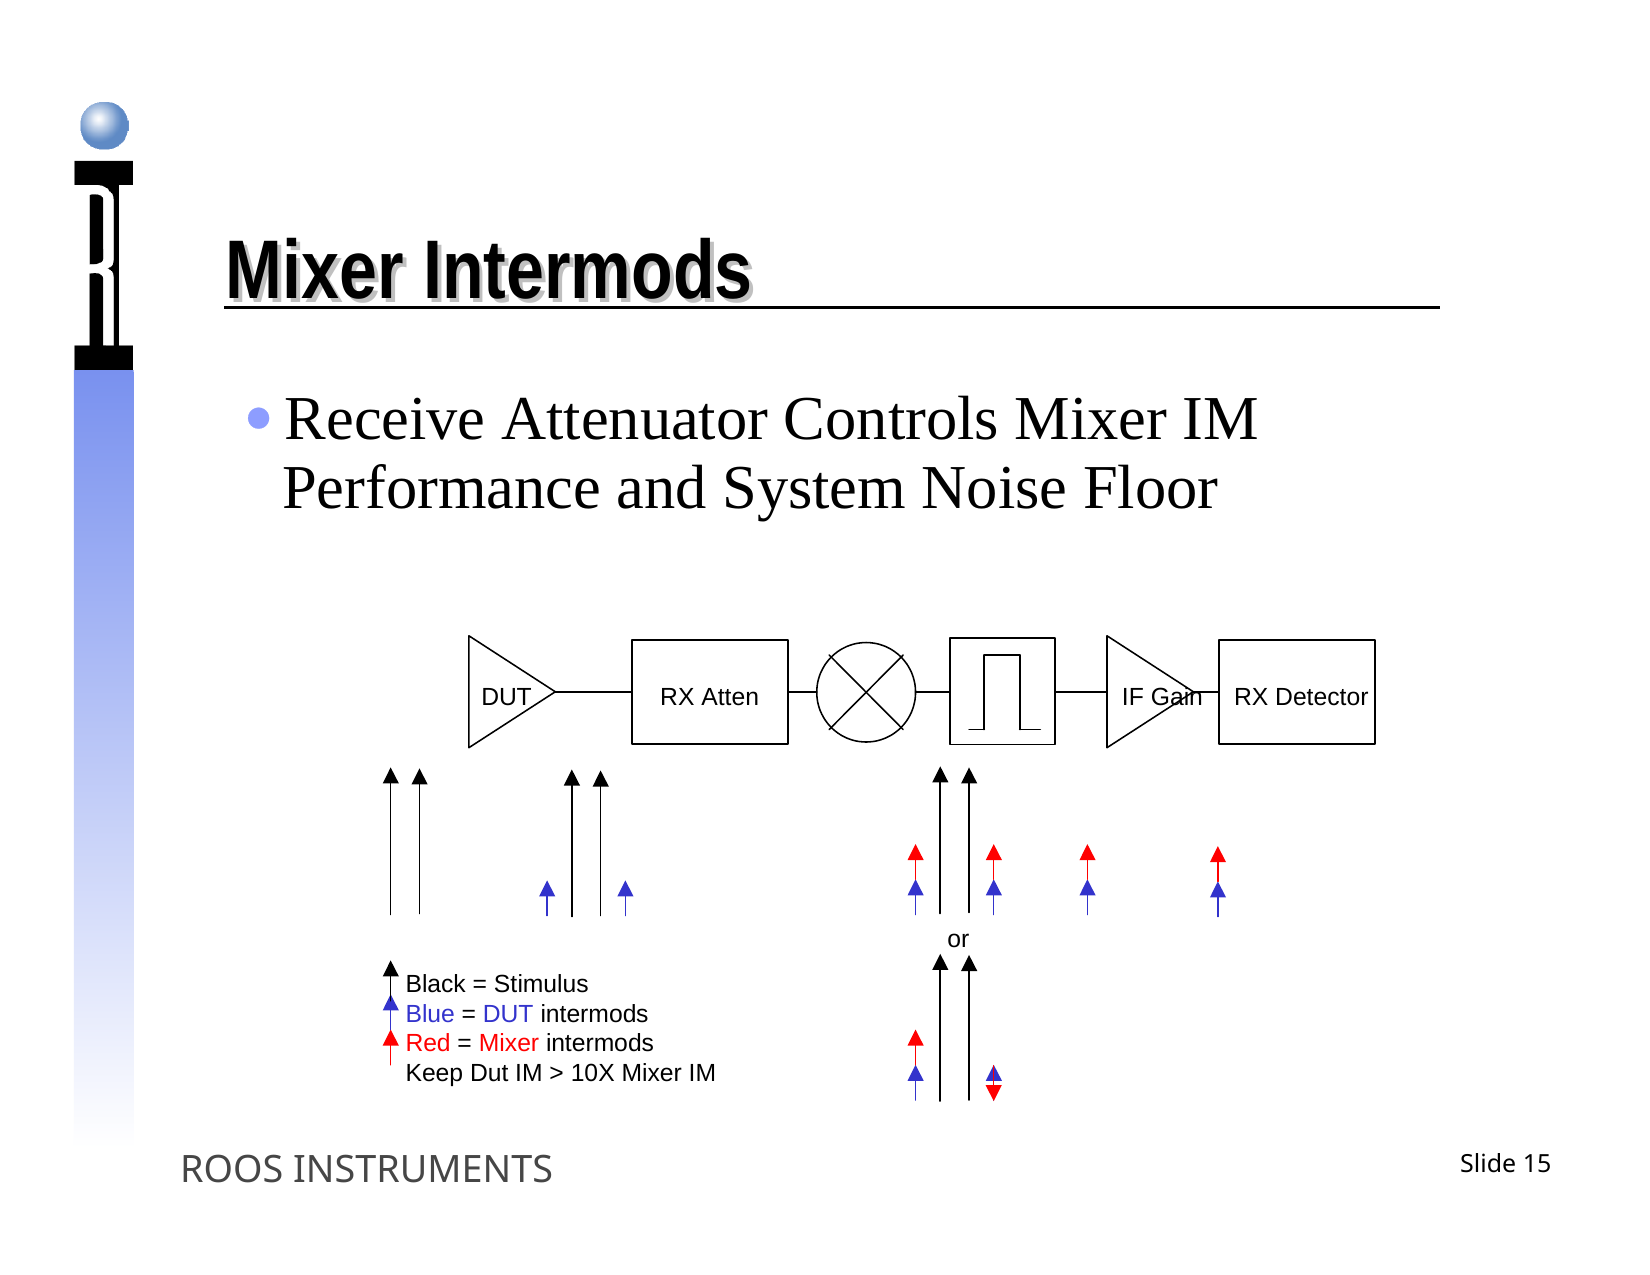

Mixer Intermods
Receive Attenuator Controls Mixer IM Performance and System Noise Floor
15